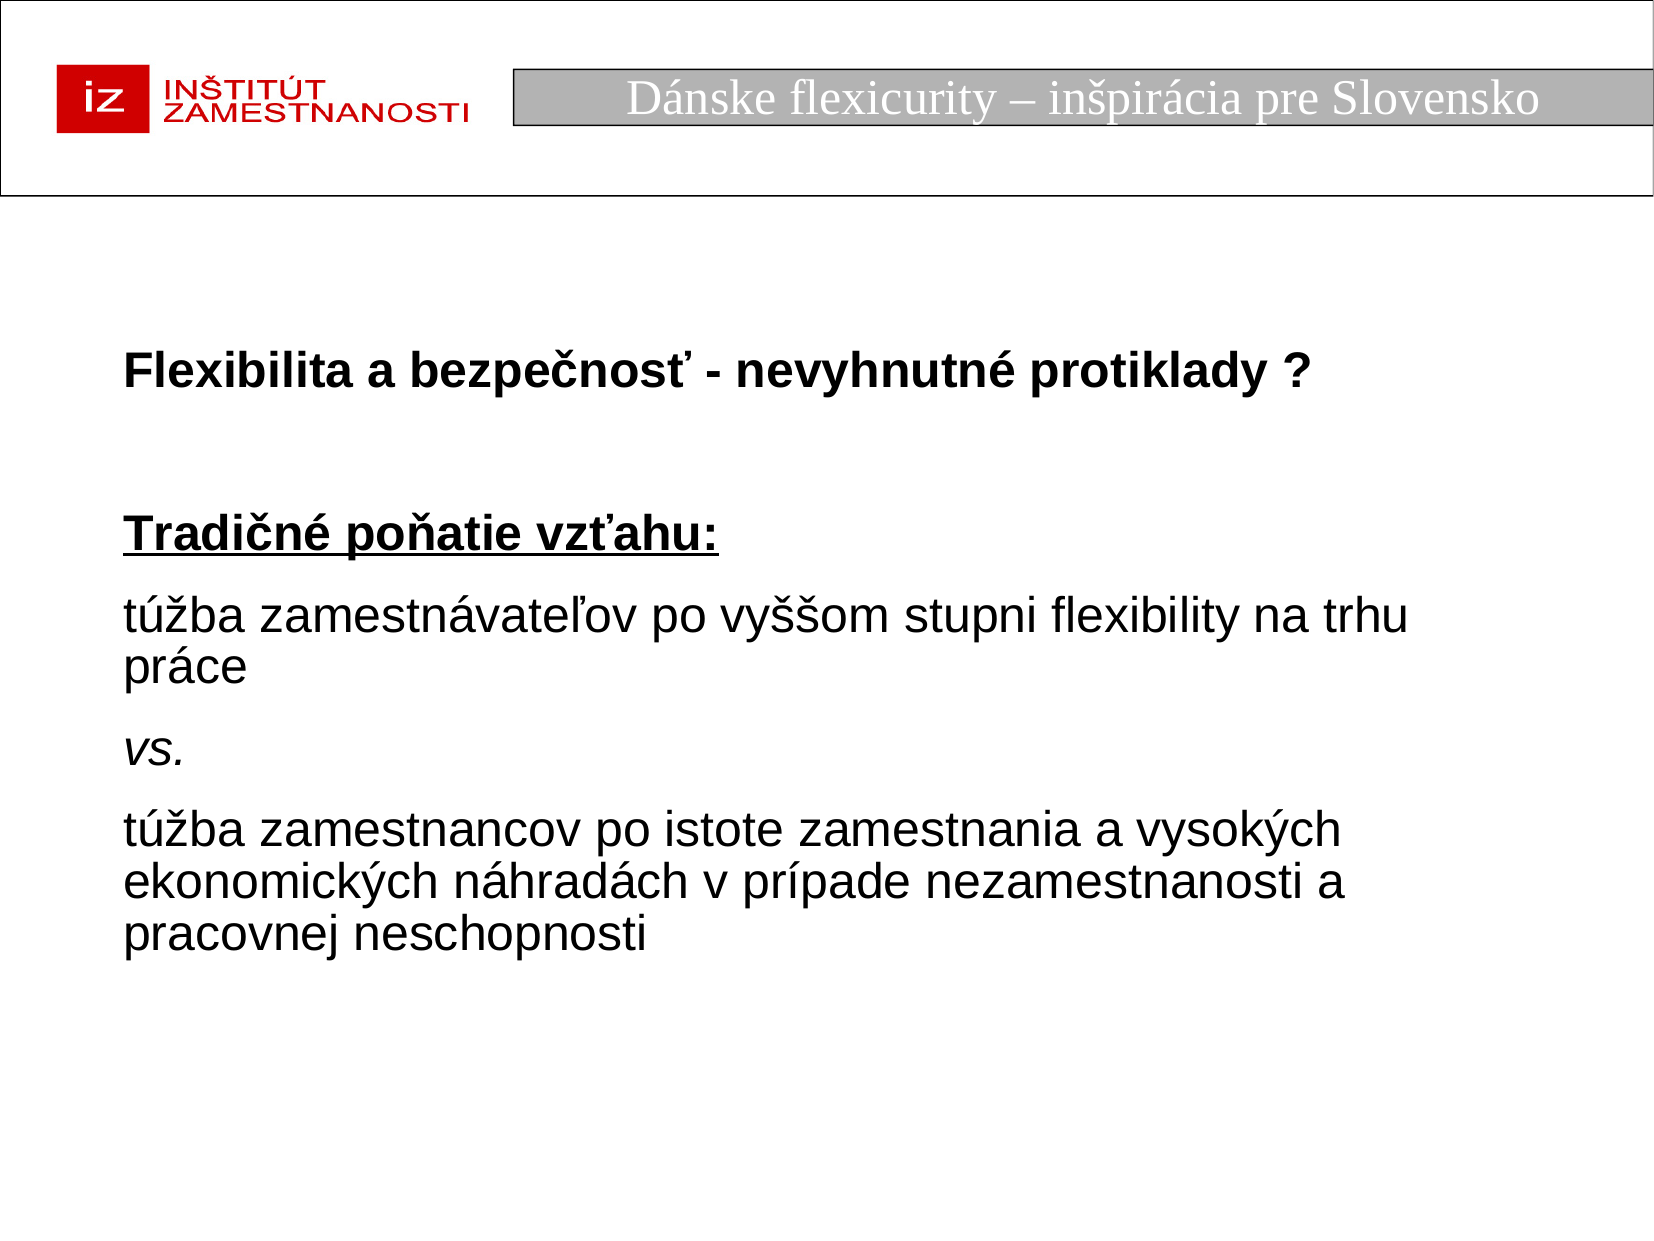

Dánske flexicurity – inšpirácia pre Slovensko
# Flexibilita a bezpečnosť - nevyhnutné protiklady ?
Tradičné poňatie vzťahu:
túžba zamestnávateľov po vyššom stupni flexibility na trhu práce
vs.
túžba zamestnancov po istote zamestnania a vysokých ekonomických náhradách v prípade nezamestnanosti a pracovnej neschopnosti